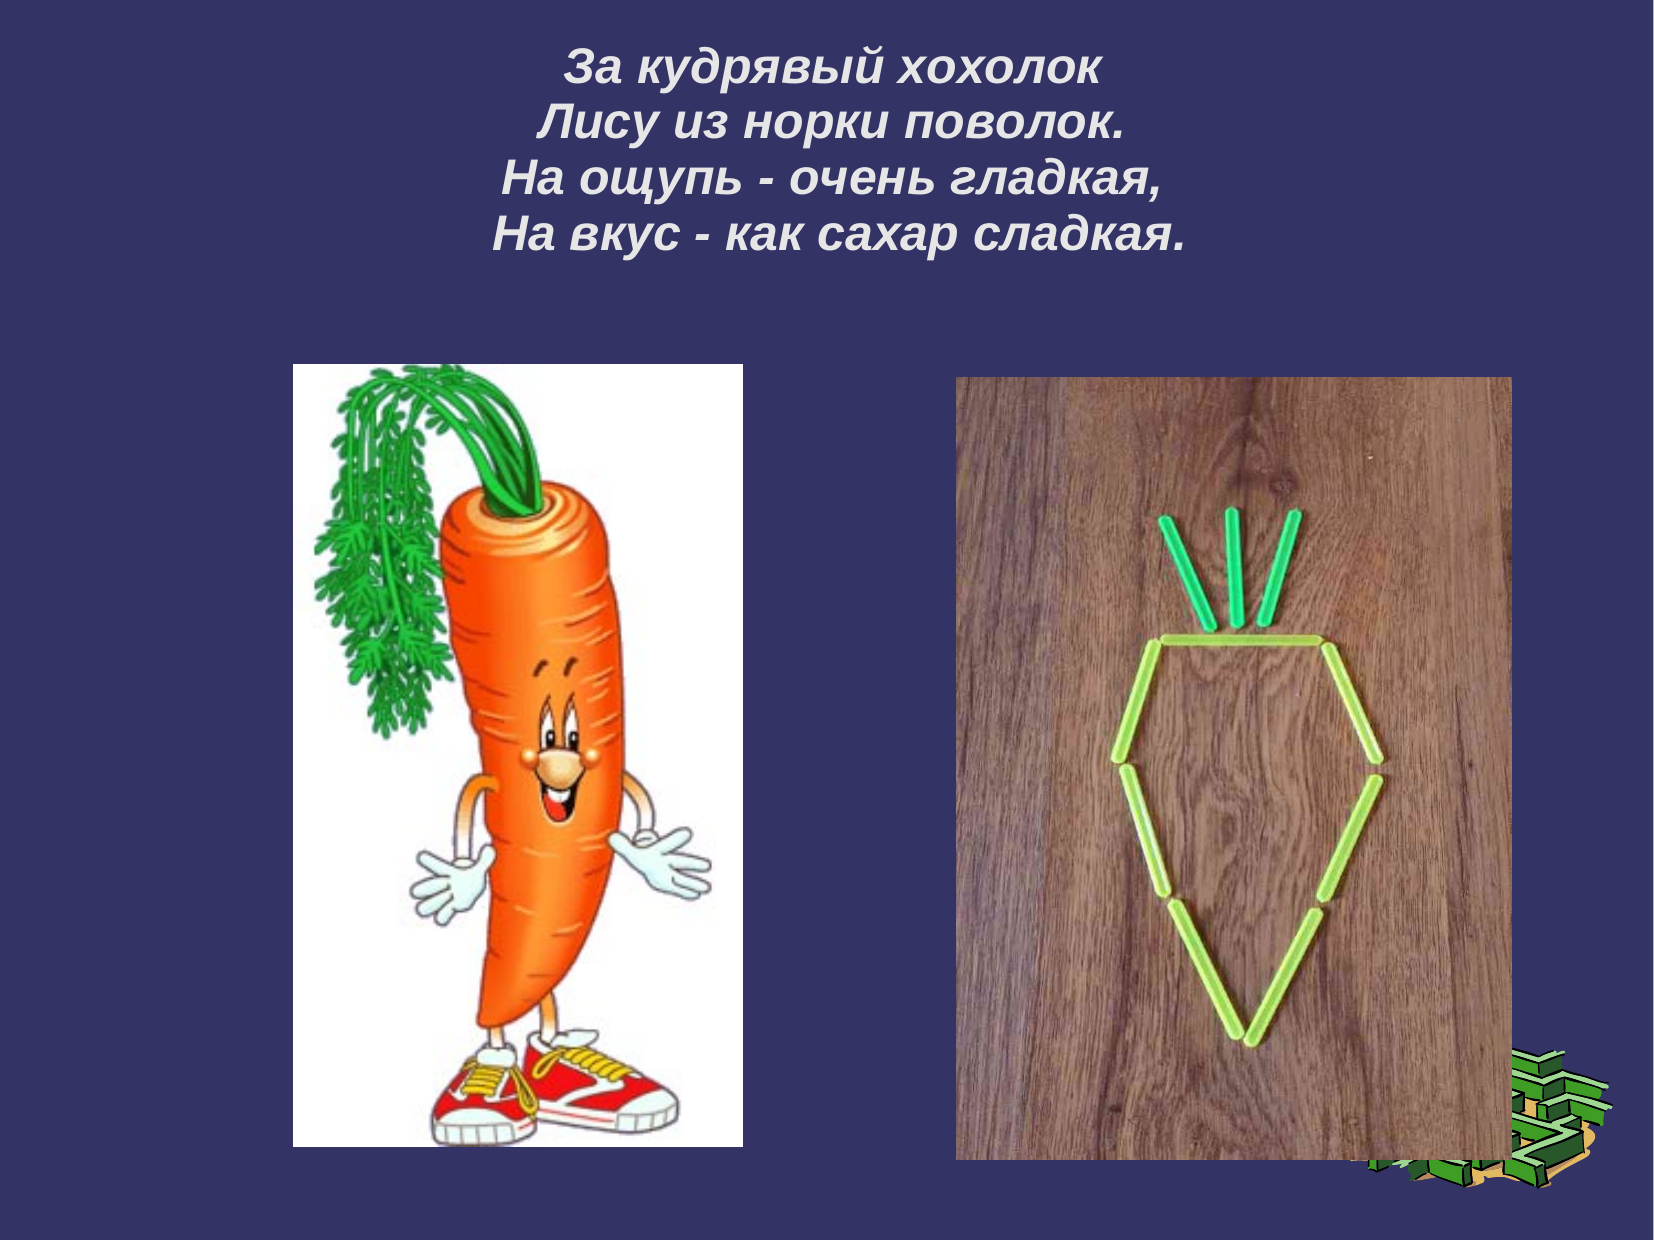

# За кудрявый хохолок Лису из норки поволок. На ощупь - очень гладкая, На вкус - как сахар сладкая.